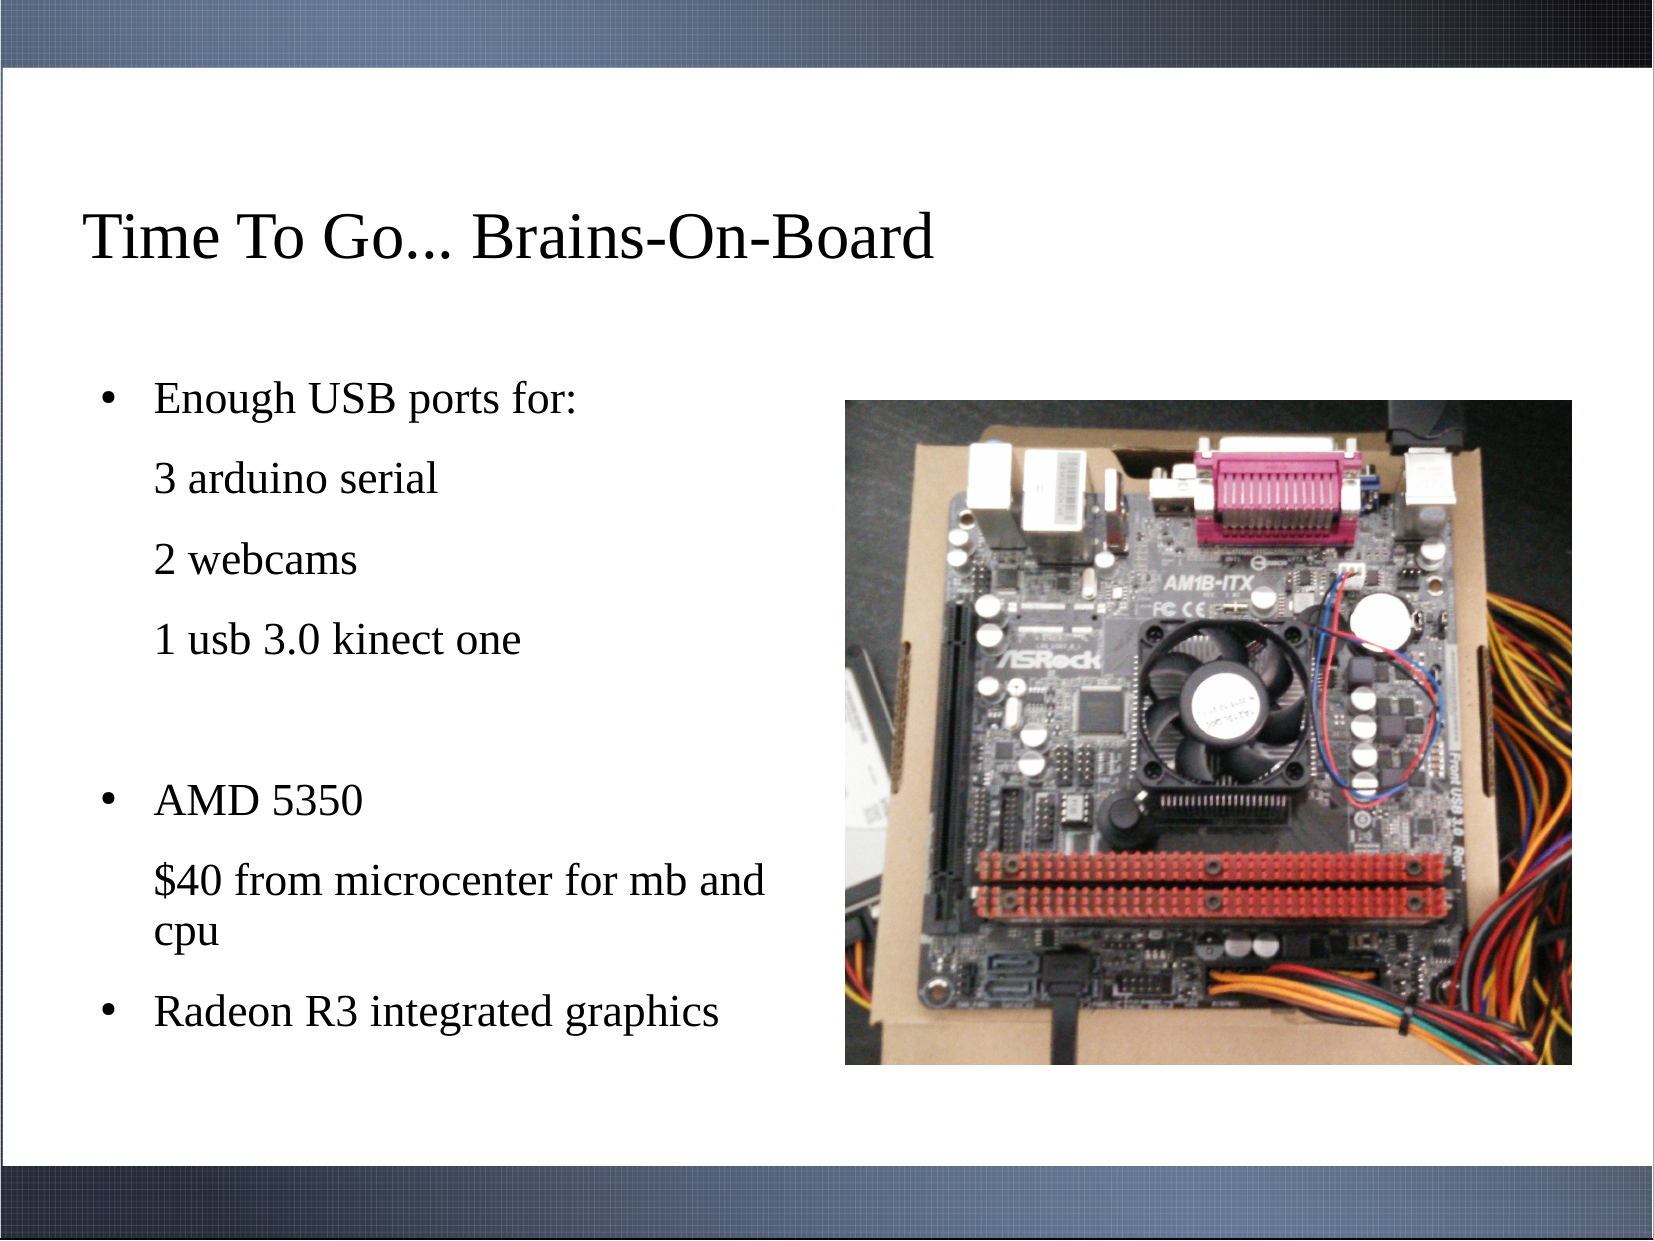

# Time To Go... Brains-On-Board
Enough USB ports for:
3 arduino serial
2 webcams
1 usb 3.0 kinect one
AMD 5350
$40 from microcenter for mb and cpu
Radeon R3 integrated graphics